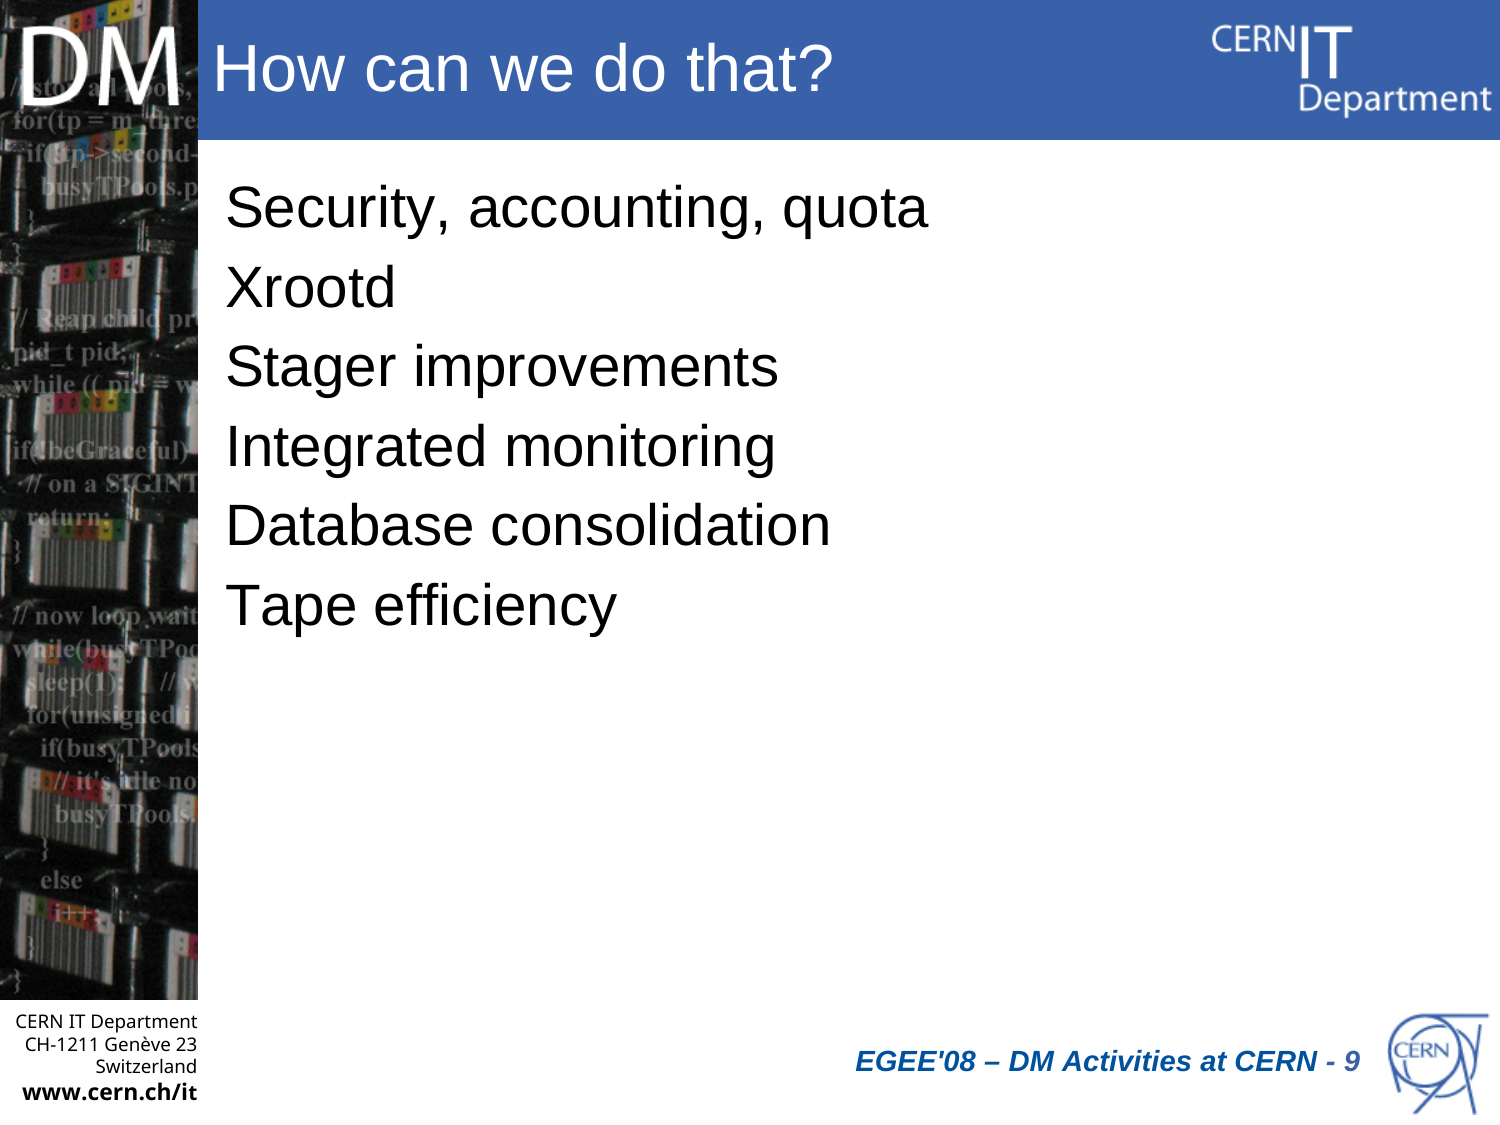

# How can we do that?
Security, accounting, quota
Xrootd
Stager improvements
Integrated monitoring
Database consolidation
Tape efficiency